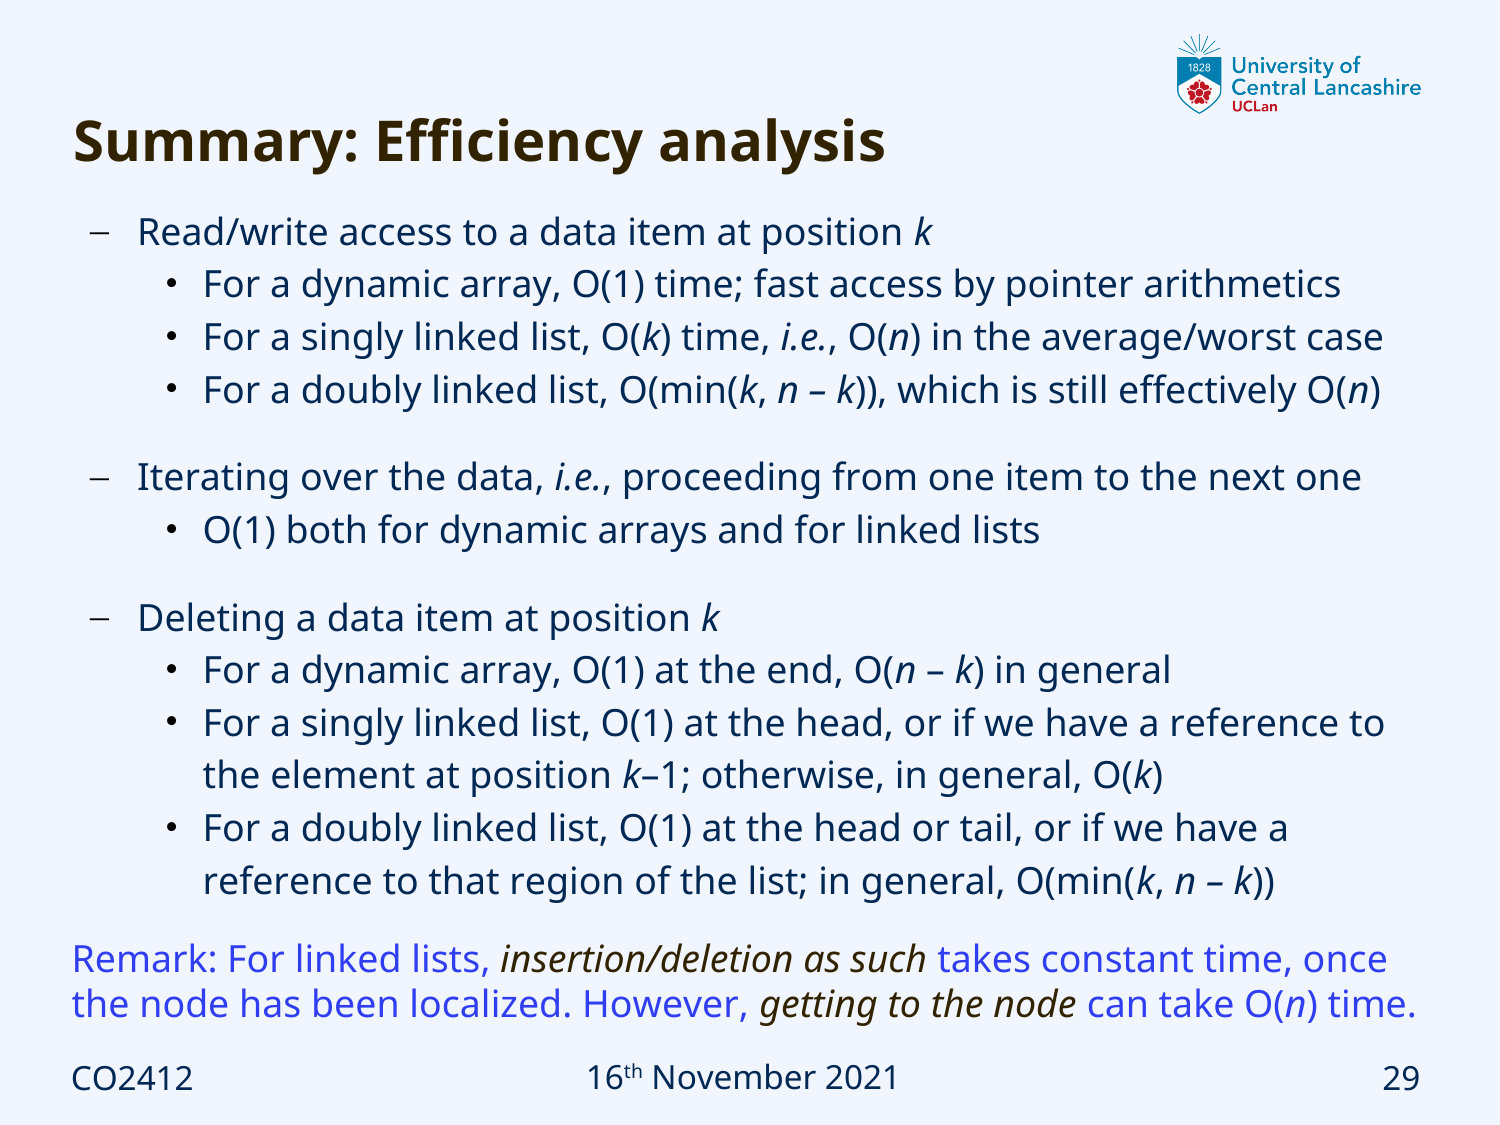

# Summary: Efficiency analysis
Read/write access to a data item at position k
For a dynamic array, O(1) time; fast access by pointer arithmetics
For a singly linked list, O(k) time, i.e., O(n) in the average/worst case
For a doubly linked list, O(min(k, n – k)), which is still effectively O(n)
Iterating over the data, i.e., proceeding from one item to the next one
O(1) both for dynamic arrays and for linked lists
Deleting a data item at position k
For a dynamic array, O(1) at the end, O(n – k) in general
For a singly linked list, O(1) at the head, or if we have a reference to the element at position k–1; otherwise, in general, O(k)
For a doubly linked list, O(1) at the head or tail, or if we have a reference to that region of the list; in general, O(min(k, n – k))
Remark: For linked lists, insertion/deletion as such takes constant time, once the node has been localized. However, getting to the node can take O(n) time.